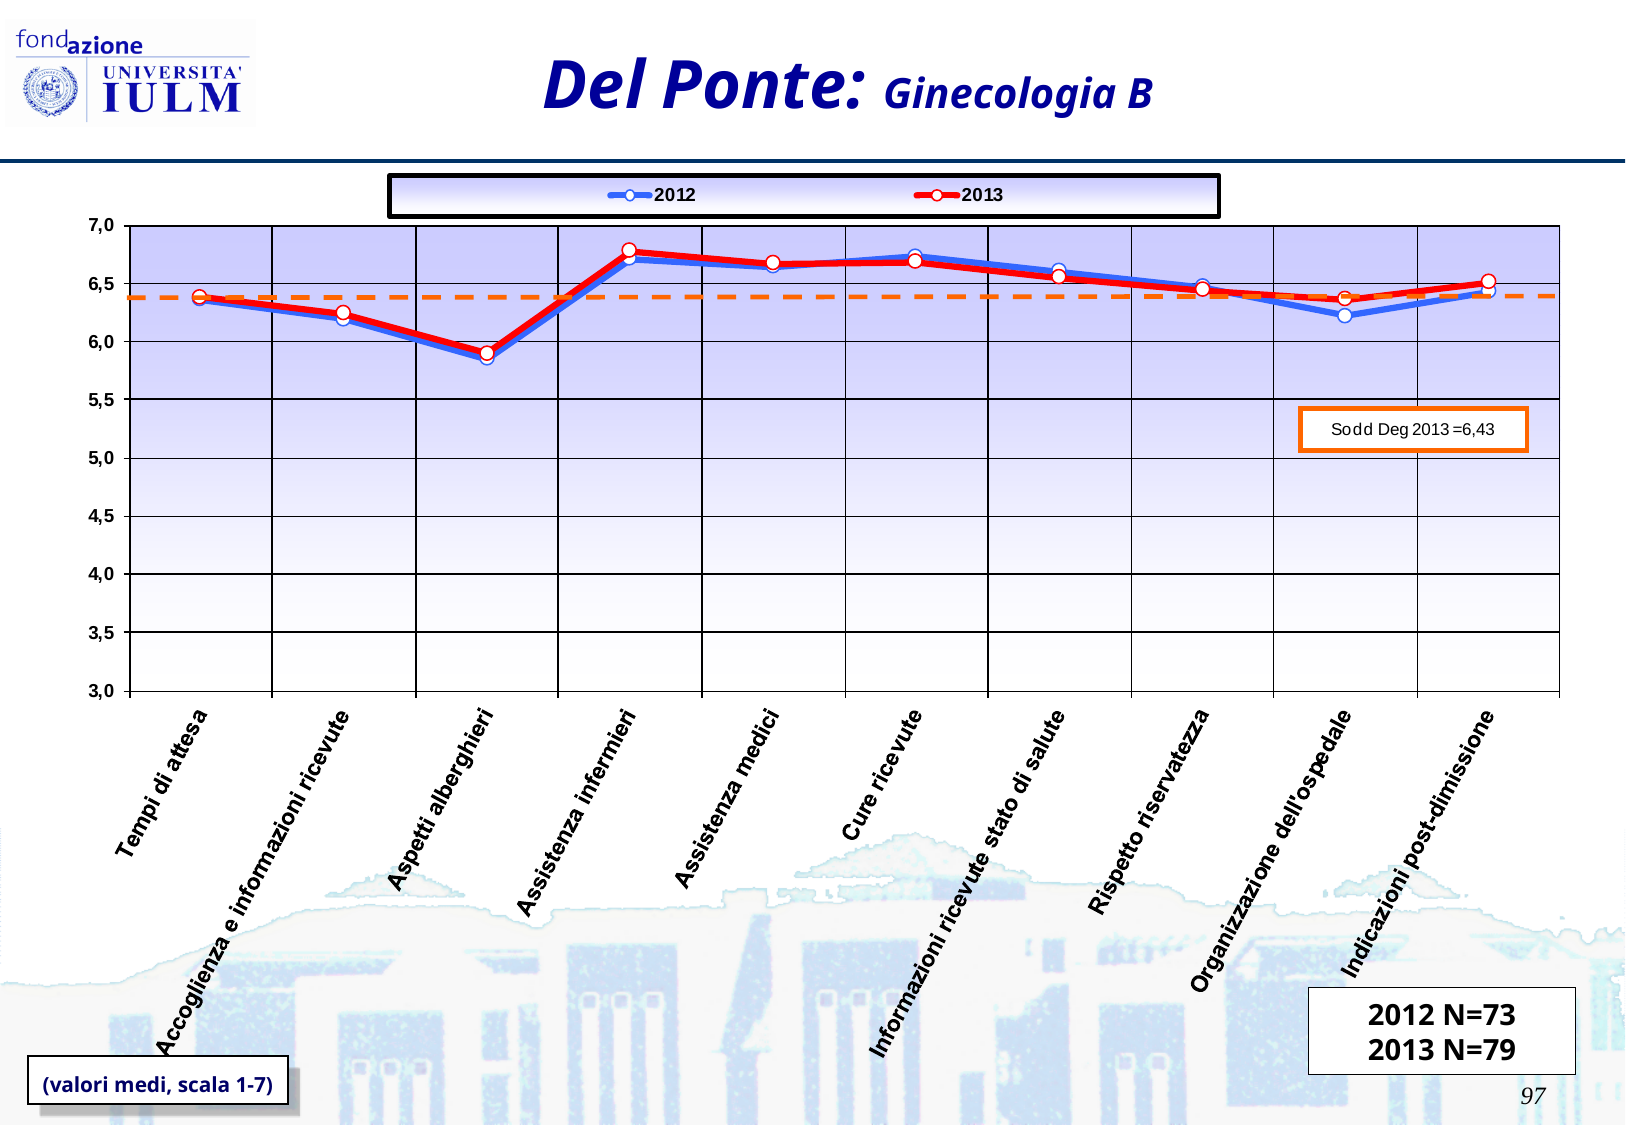

Del Ponte: Ginecologia B
2012 N=73
2013 N=79
(valori medi, scala 1-7)